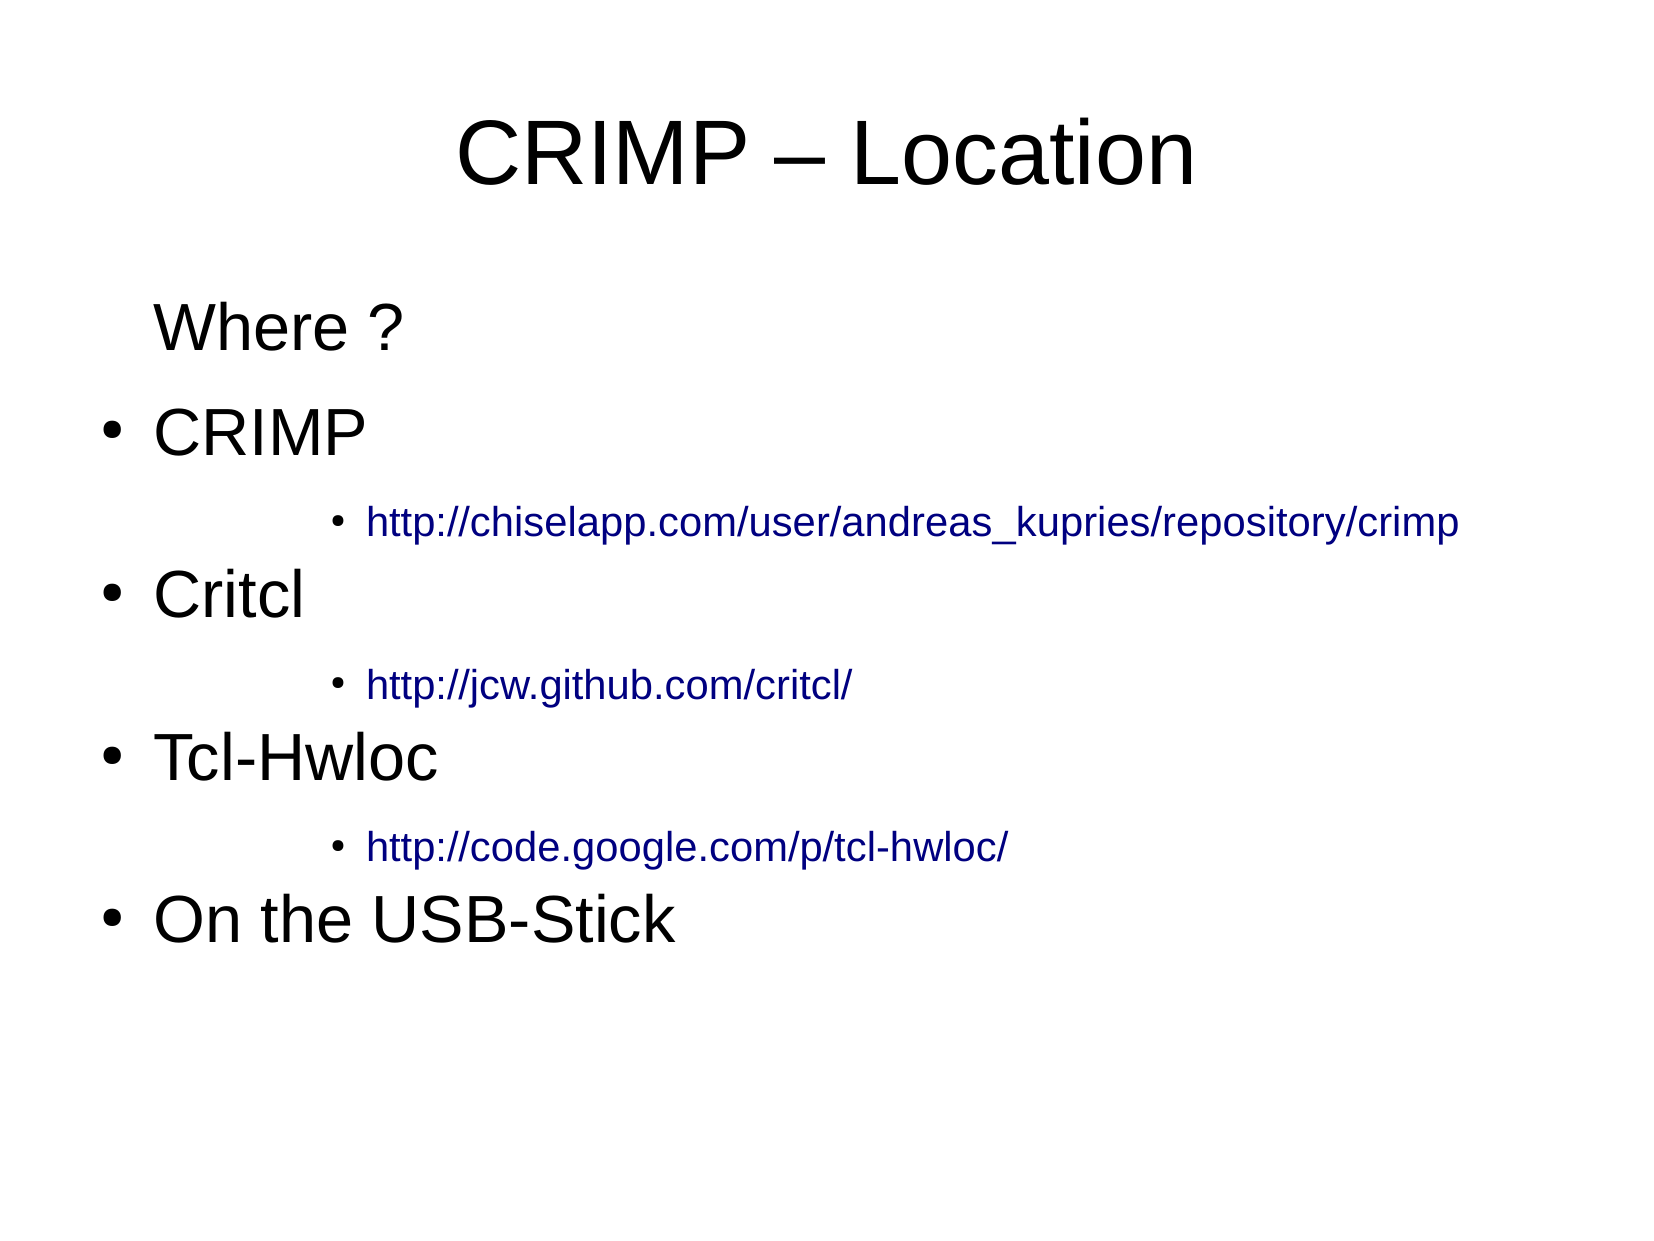

# CRIMP – Location
Where ?
CRIMP
http://chiselapp.com/user/andreas_kupries/repository/crimp
Critcl
http://jcw.github.com/critcl/
Tcl-Hwloc
http://code.google.com/p/tcl-hwloc/
On the USB-Stick